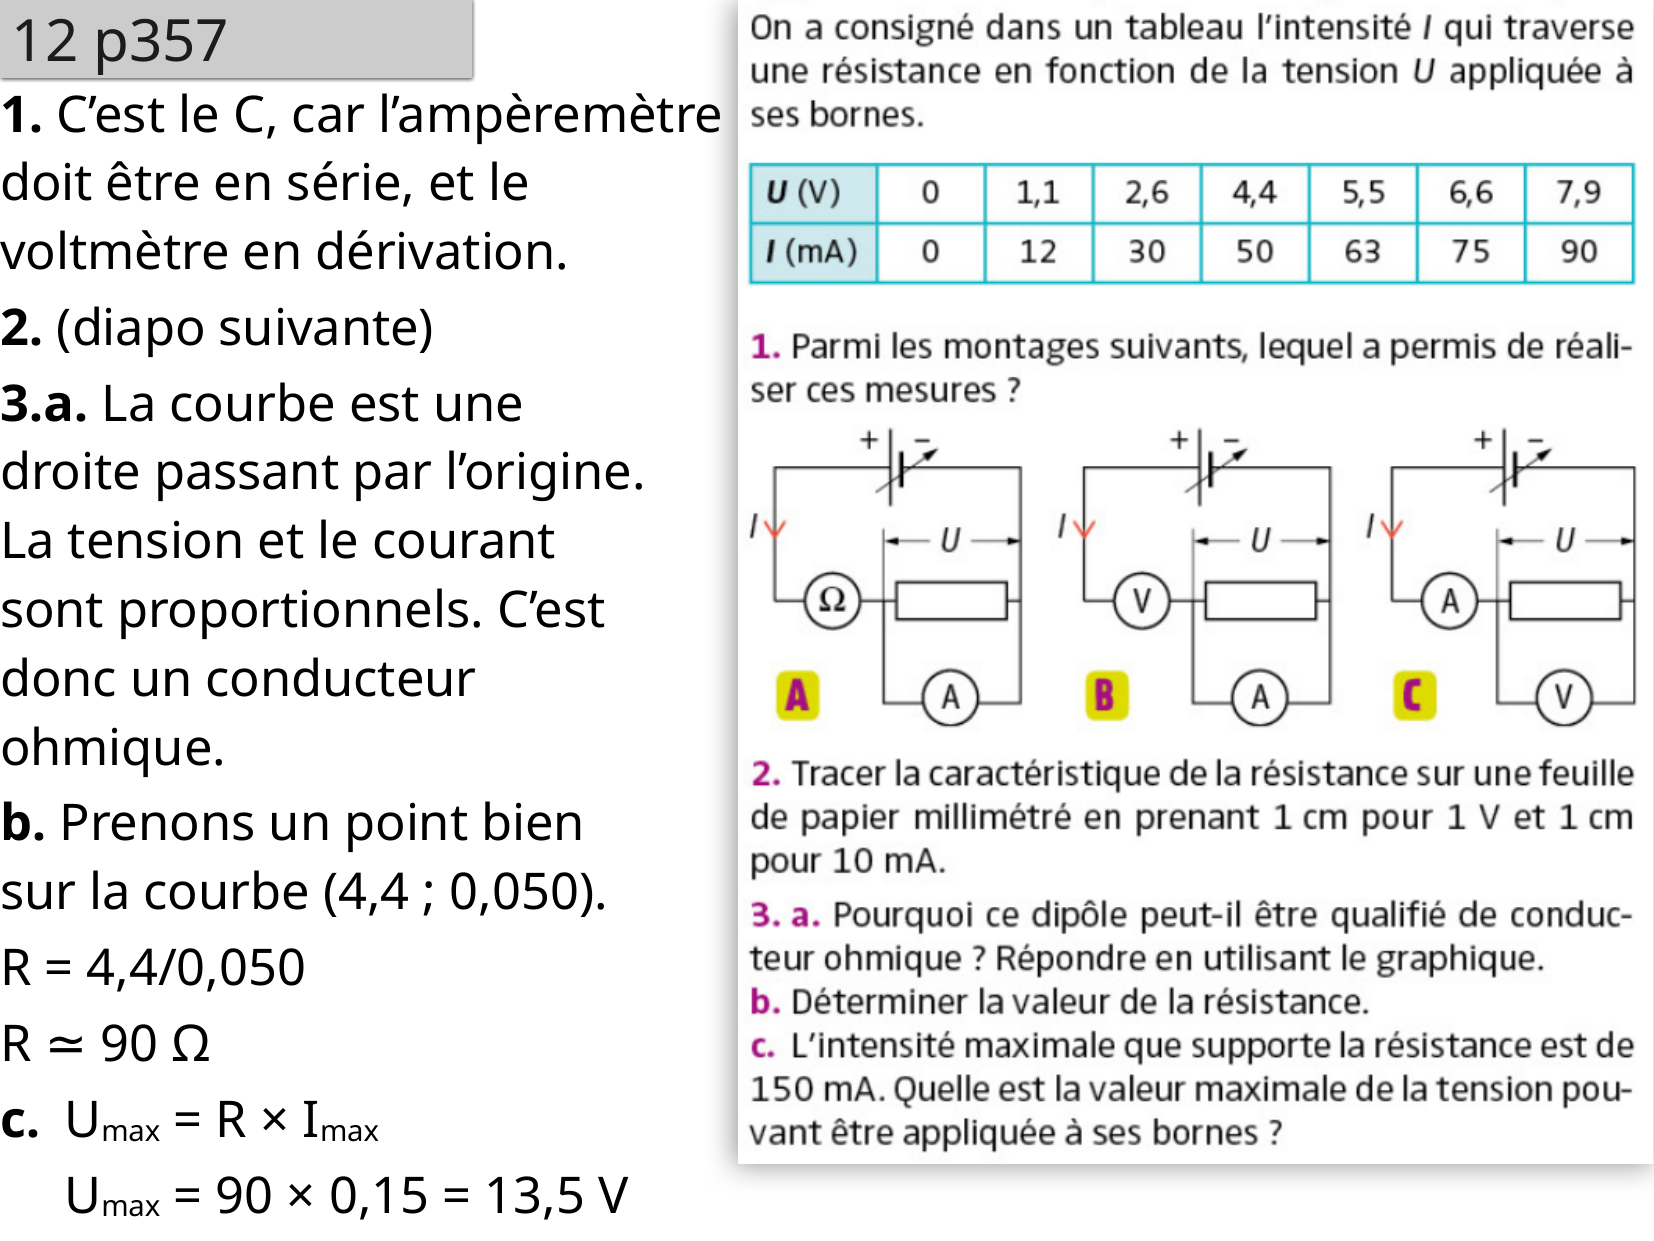

# 12 p357
1. C’est le C, car l’ampèremètre
doit être en série, et le
voltmètre en dérivation.
2. (diapo suivante)
3.a. La courbe est une
droite passant par l’origine.
La tension et le courant
sont proportionnels. C’est
donc un conducteur
ohmique.
b. Prenons un point bien
sur la courbe (4,4 ; 0,050).
R = 4,4/0,050
R ≃ 90 Ω
c. 	Umax = R × Imax
 	Umax = 90 × 0,15 = 13,5 V